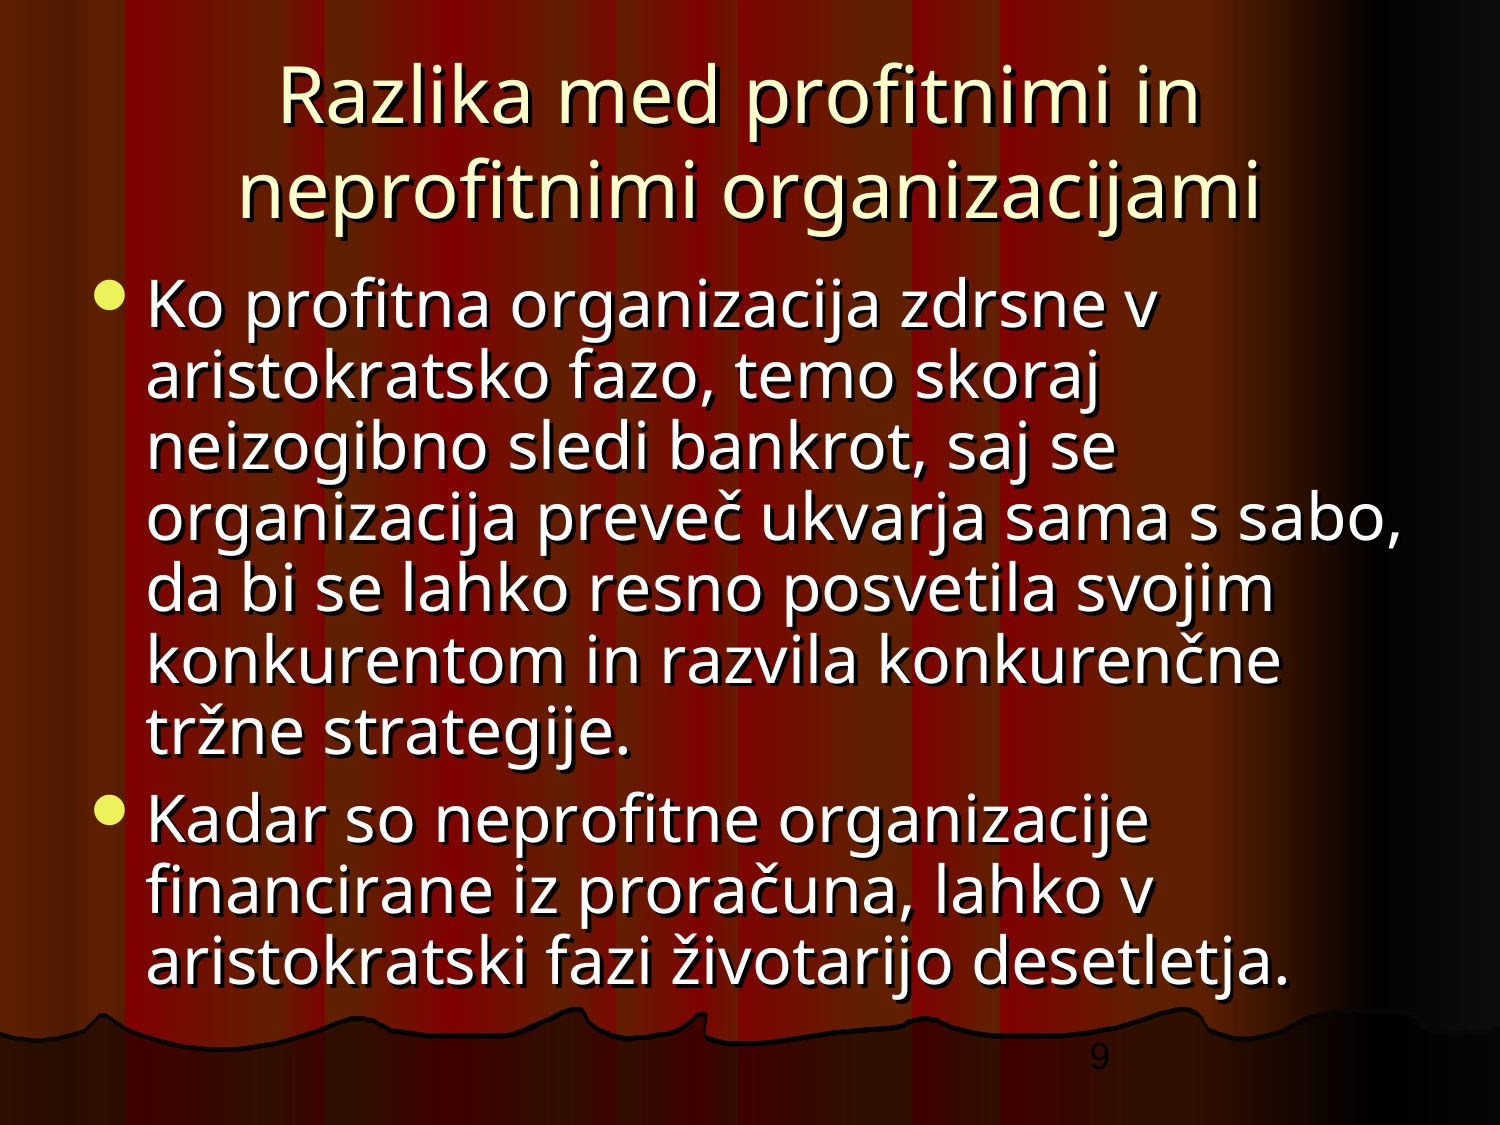

# Razlika med profitnimi in neprofitnimi organizacijami
Ko profitna organizacija zdrsne v aristokratsko fazo, temo skoraj neizogibno sledi bankrot, saj se organizacija preveč ukvarja sama s sabo, da bi se lahko resno posvetila svojim konkurentom in razvila konkurenčne tržne strategije.
Kadar so neprofitne organizacije financirane iz proračuna, lahko v aristokratski fazi životarijo desetletja.
9